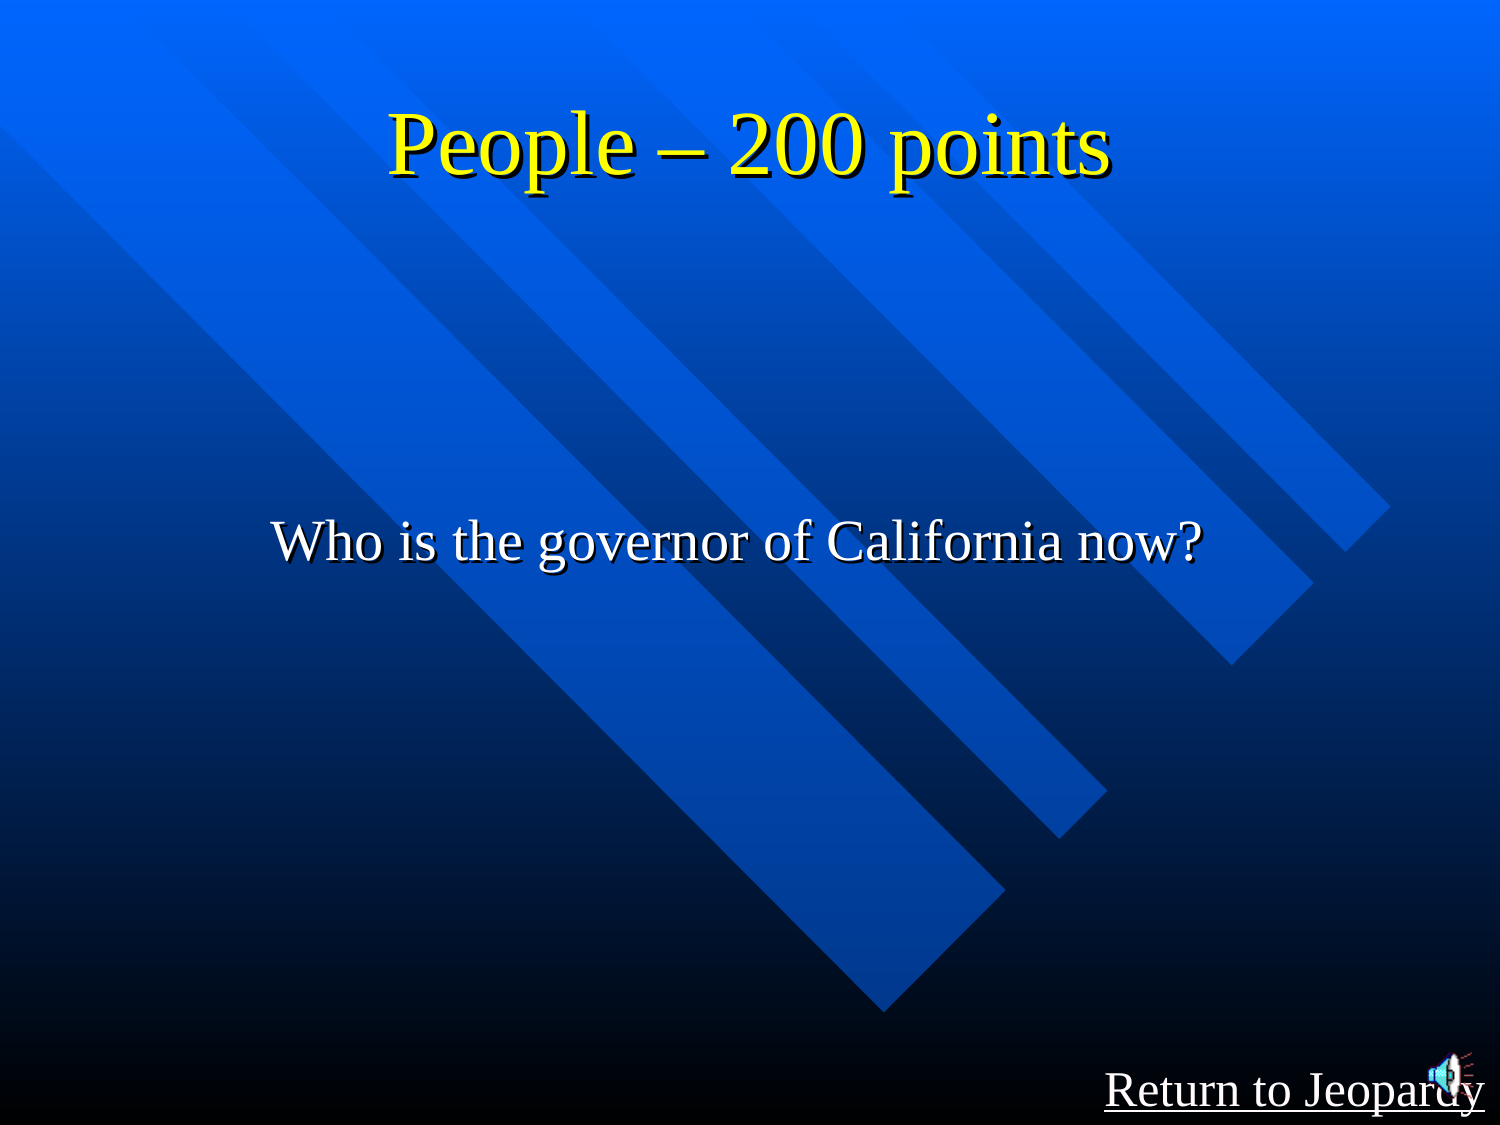

# People – 200 points
| Who is the governor of California now? |
| --- |
Return to Jeopardy